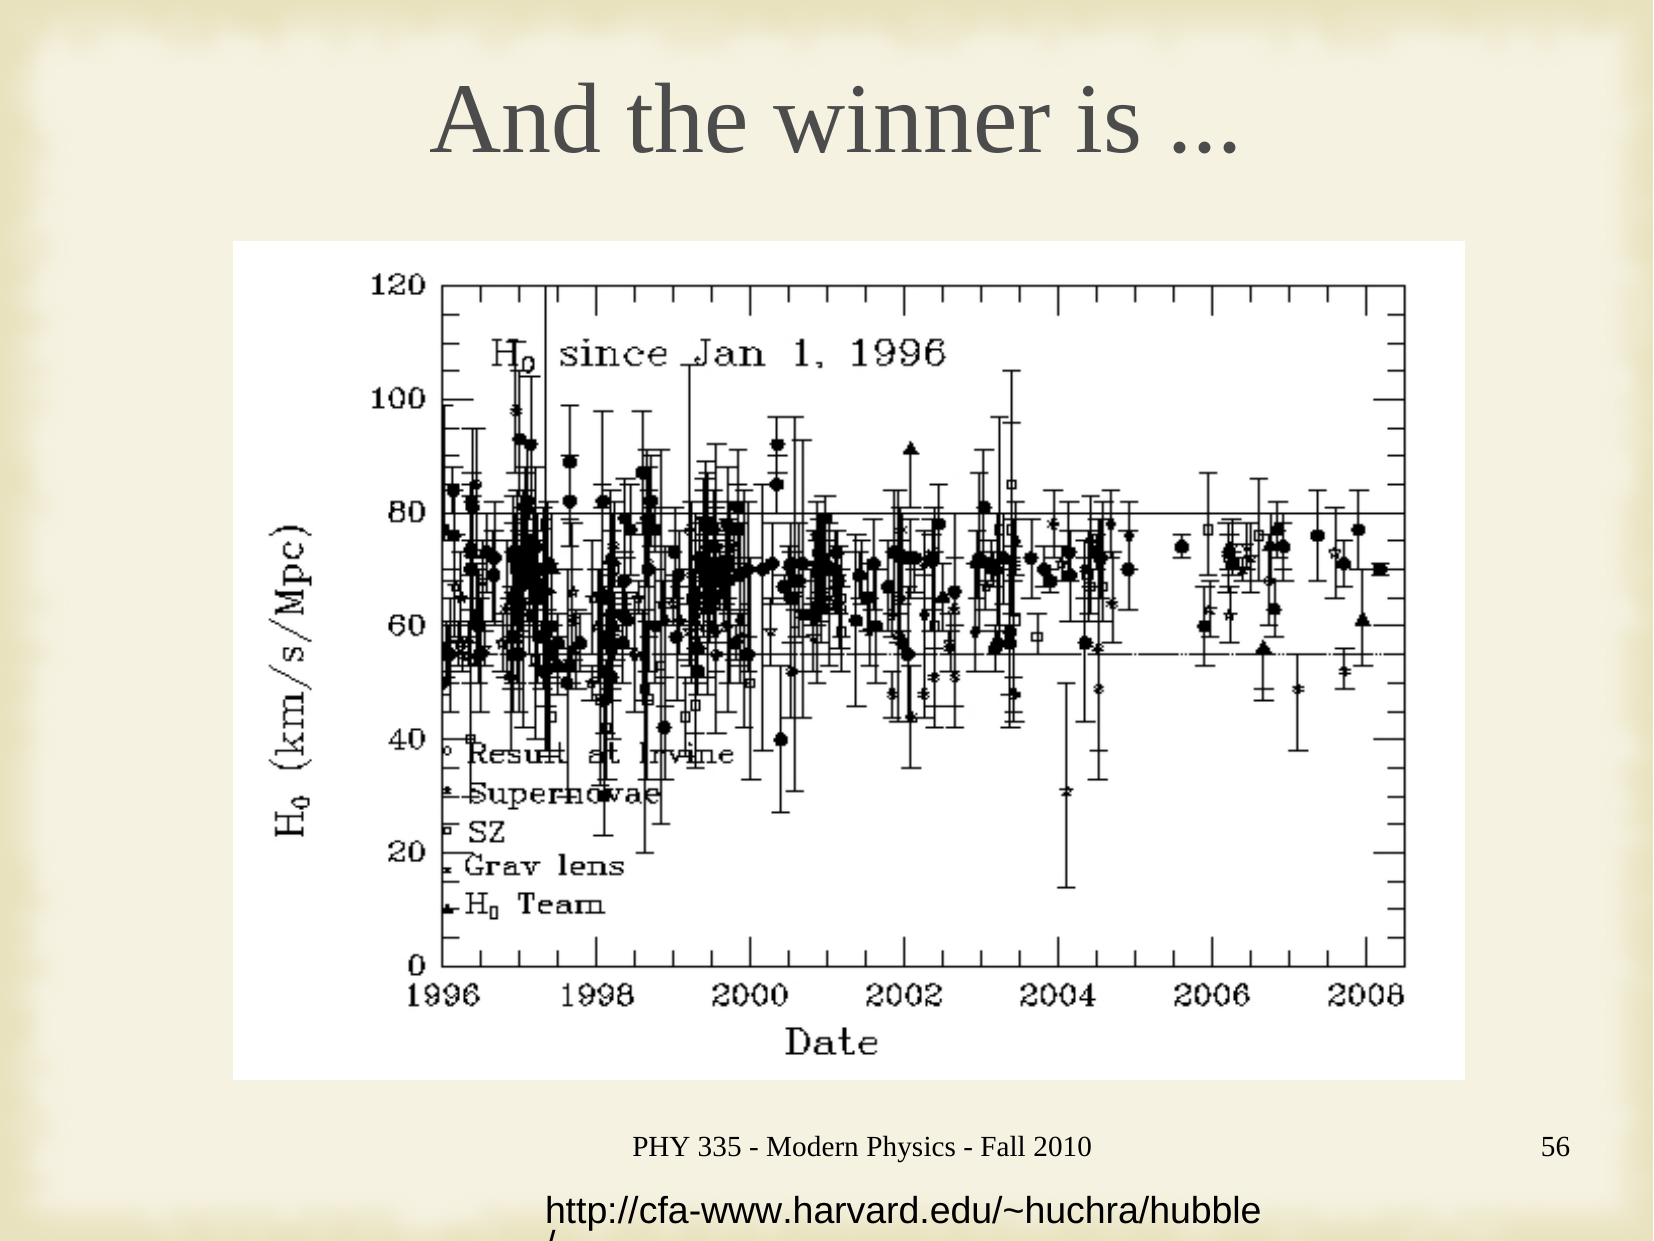

And the winner is ...
PHY 335 - Modern Physics - Fall 2010
56
http://cfa-www.harvard.edu/~huchra/hubble/